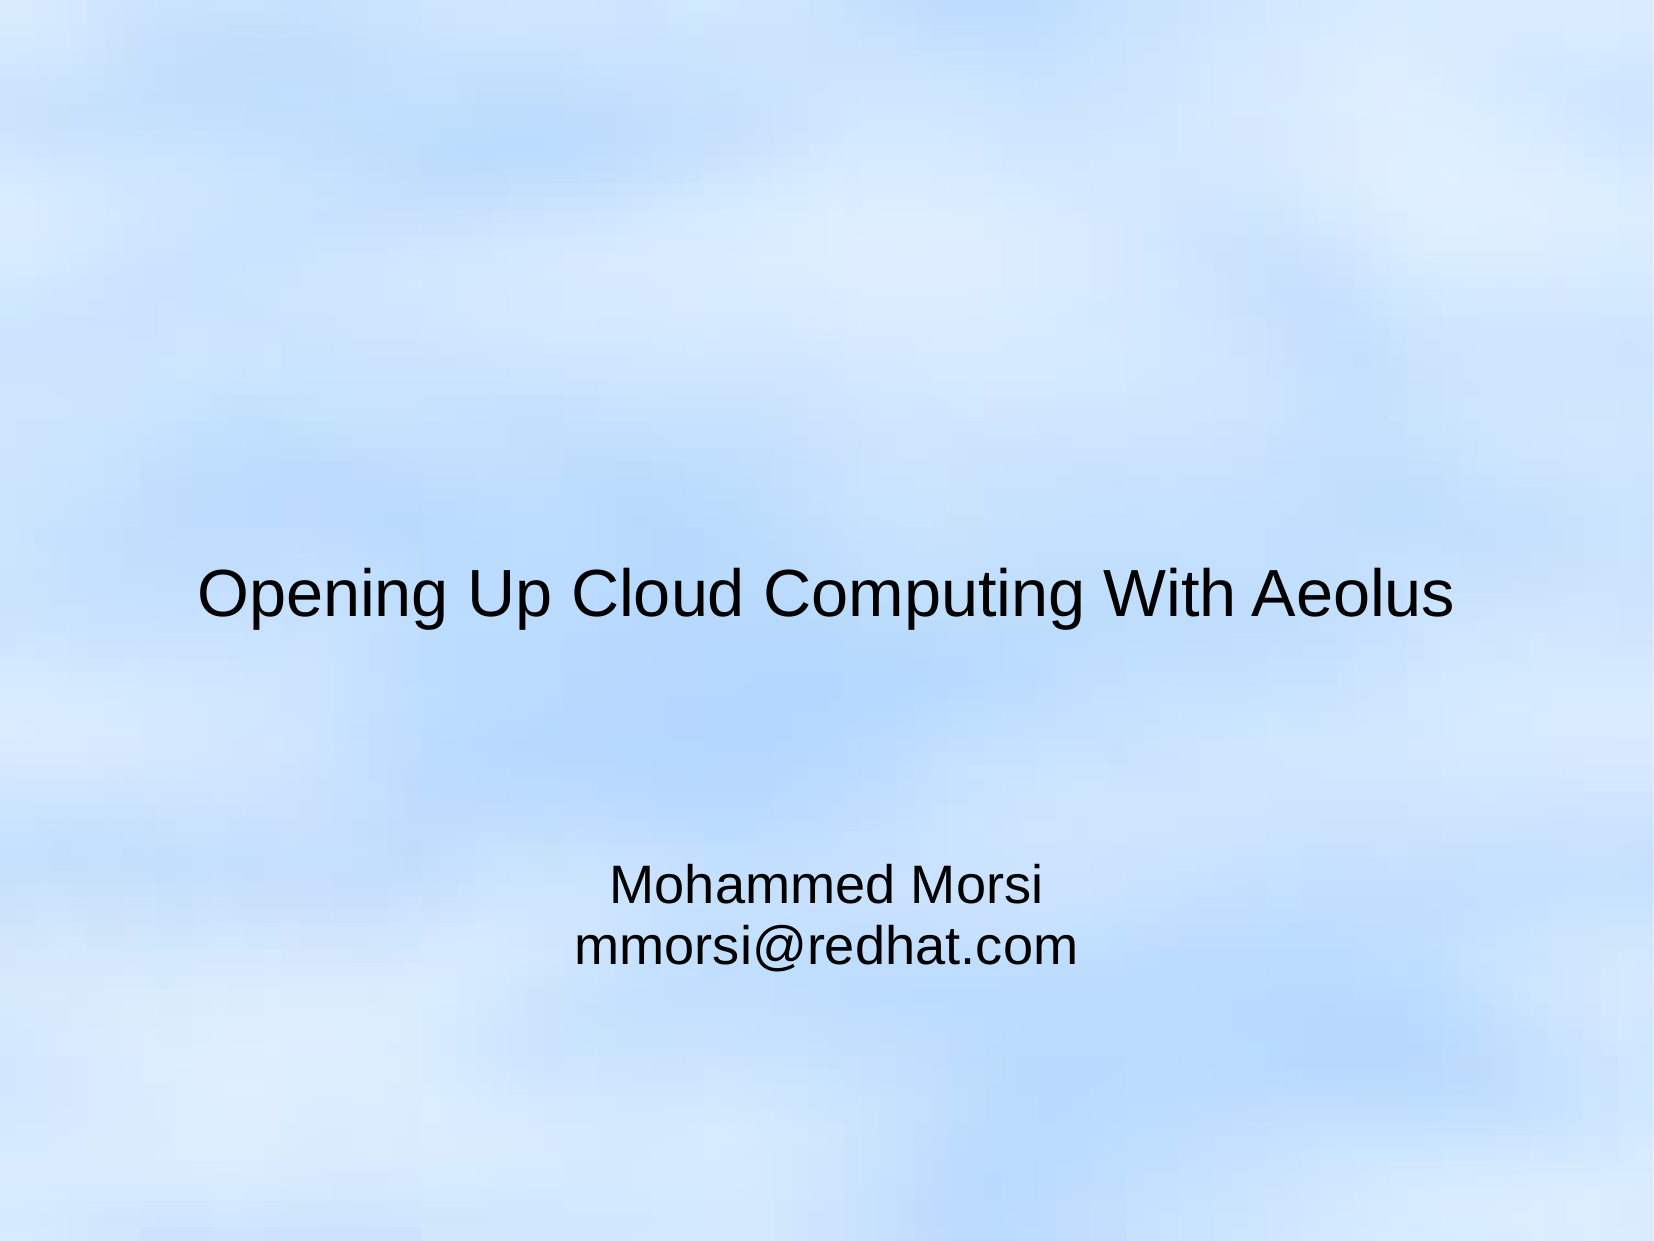

# Opening Up Cloud Computing With Aeolus
Mohammed Morsi
mmorsi@redhat.com